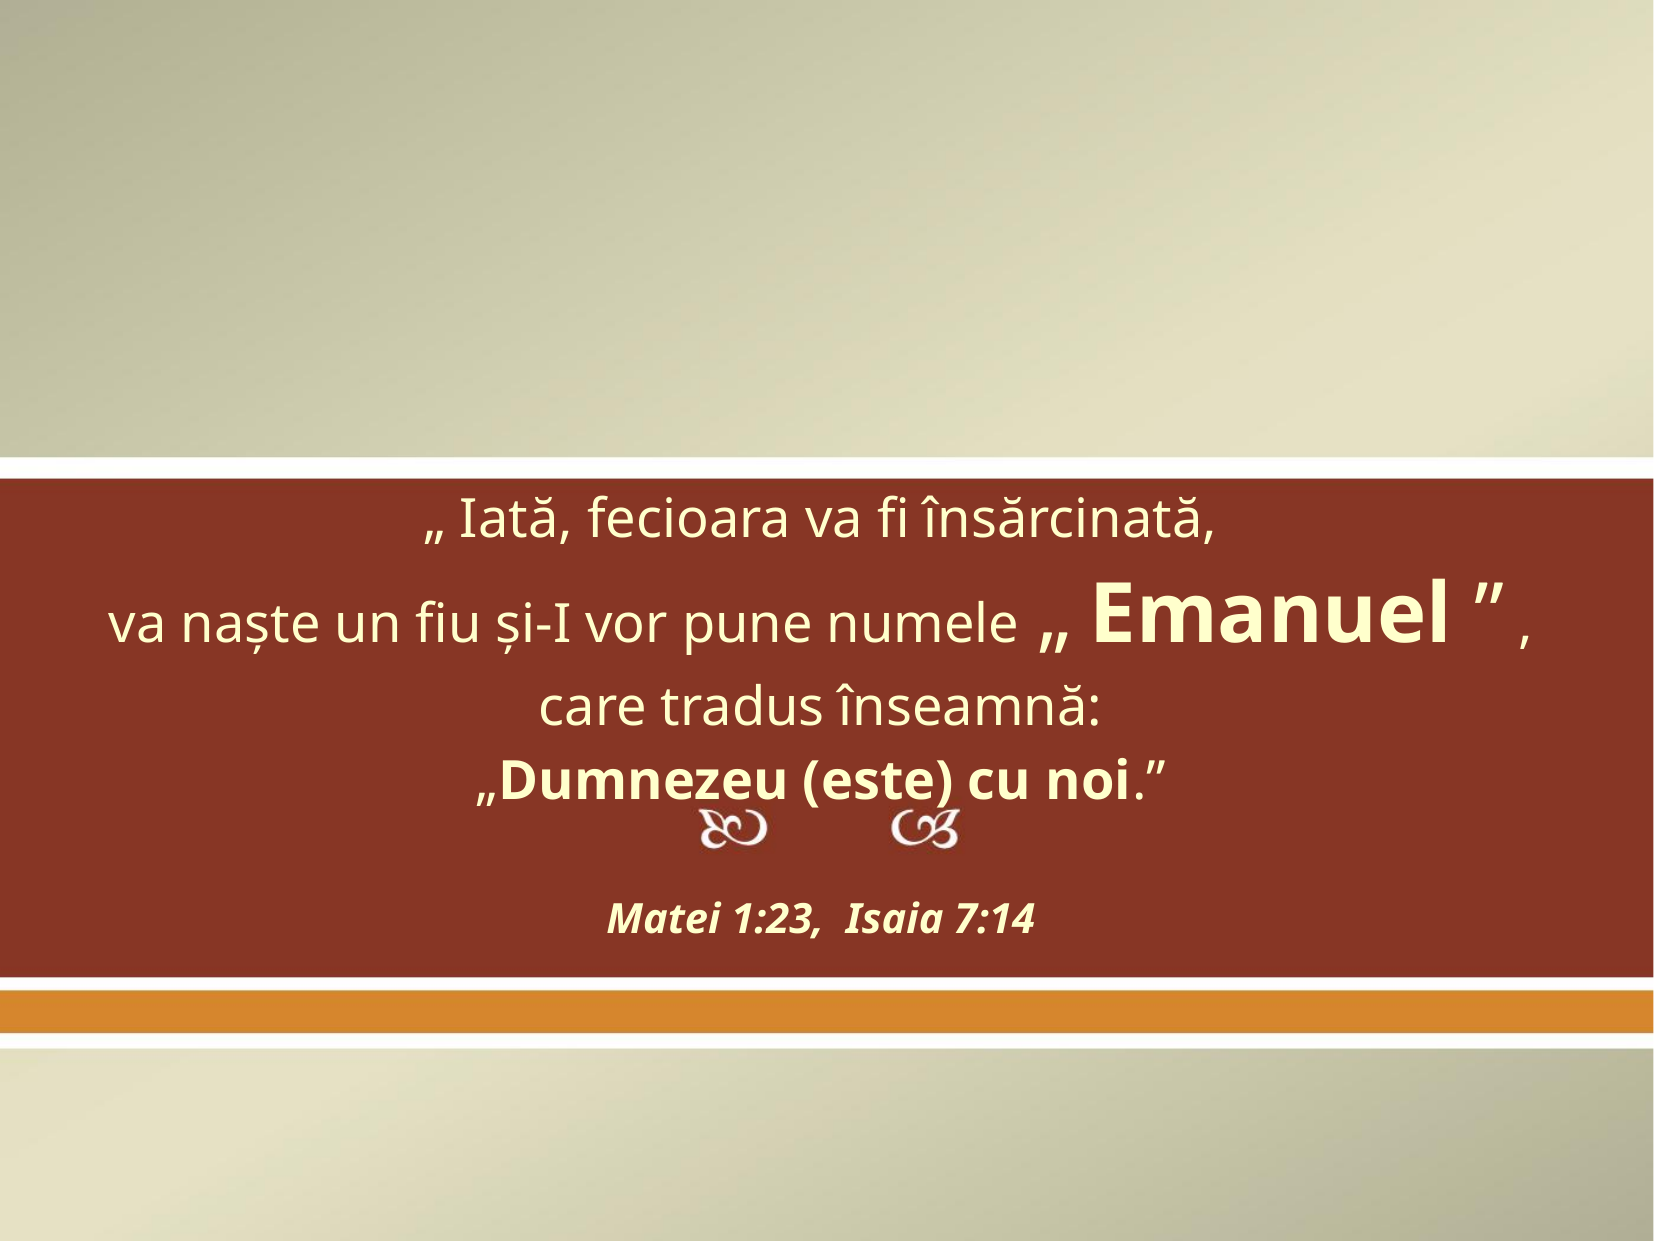

# „ Iată, fecioara va fi însărcinată,
va naşte un fiu şi-I vor pune numele „ Emanuel ” ,
care tradus înseamnă:
„Dumnezeu (este) cu noi.”
Matei 1:23, Isaia 7:14